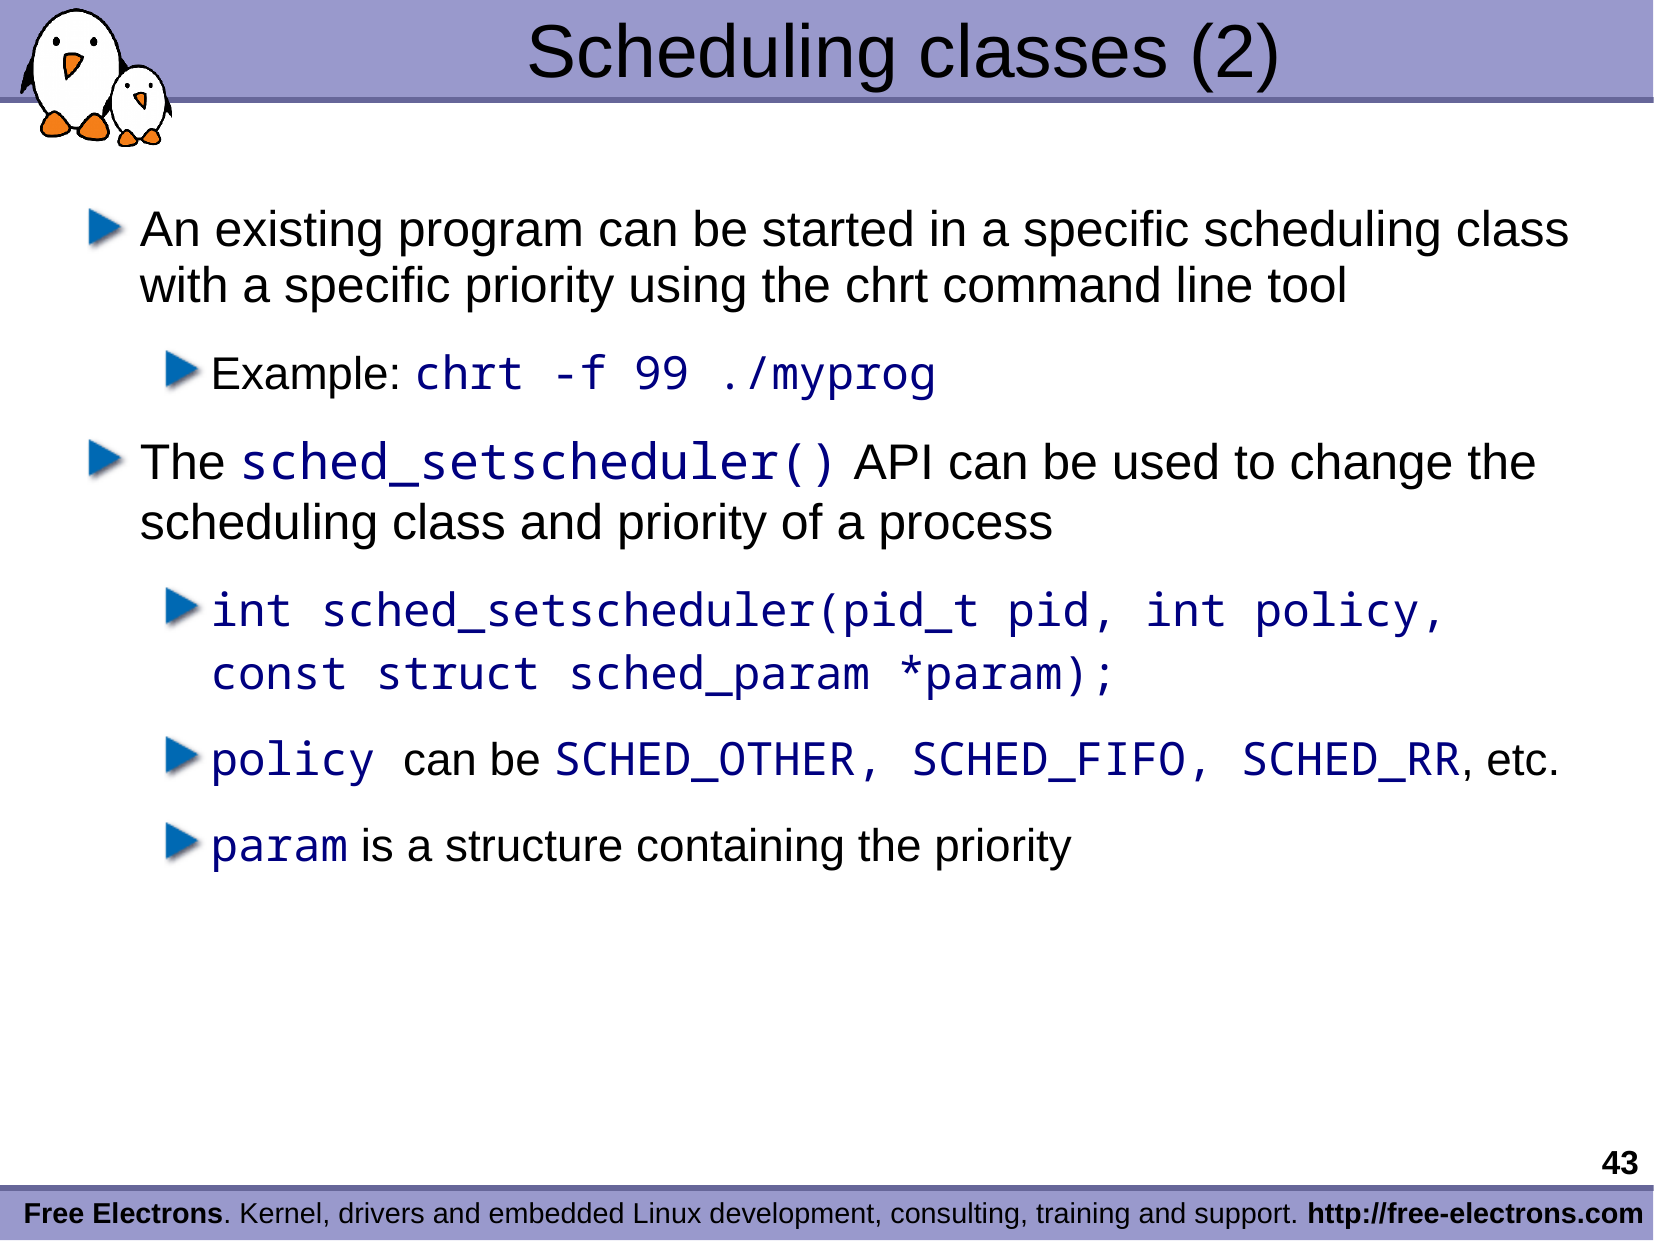

# Scheduling classes (2)
An existing program can be started in a specific scheduling class with a specific priority using the chrt command line tool
Example: chrt -f 99 ./myprog
The sched_setscheduler() API can be used to change the scheduling class and priority of a process
int sched_setscheduler(pid_t pid, int policy, const struct sched_param *param);
policy can be SCHED_OTHER, SCHED_FIFO, SCHED_RR, etc.
param is a structure containing the priority